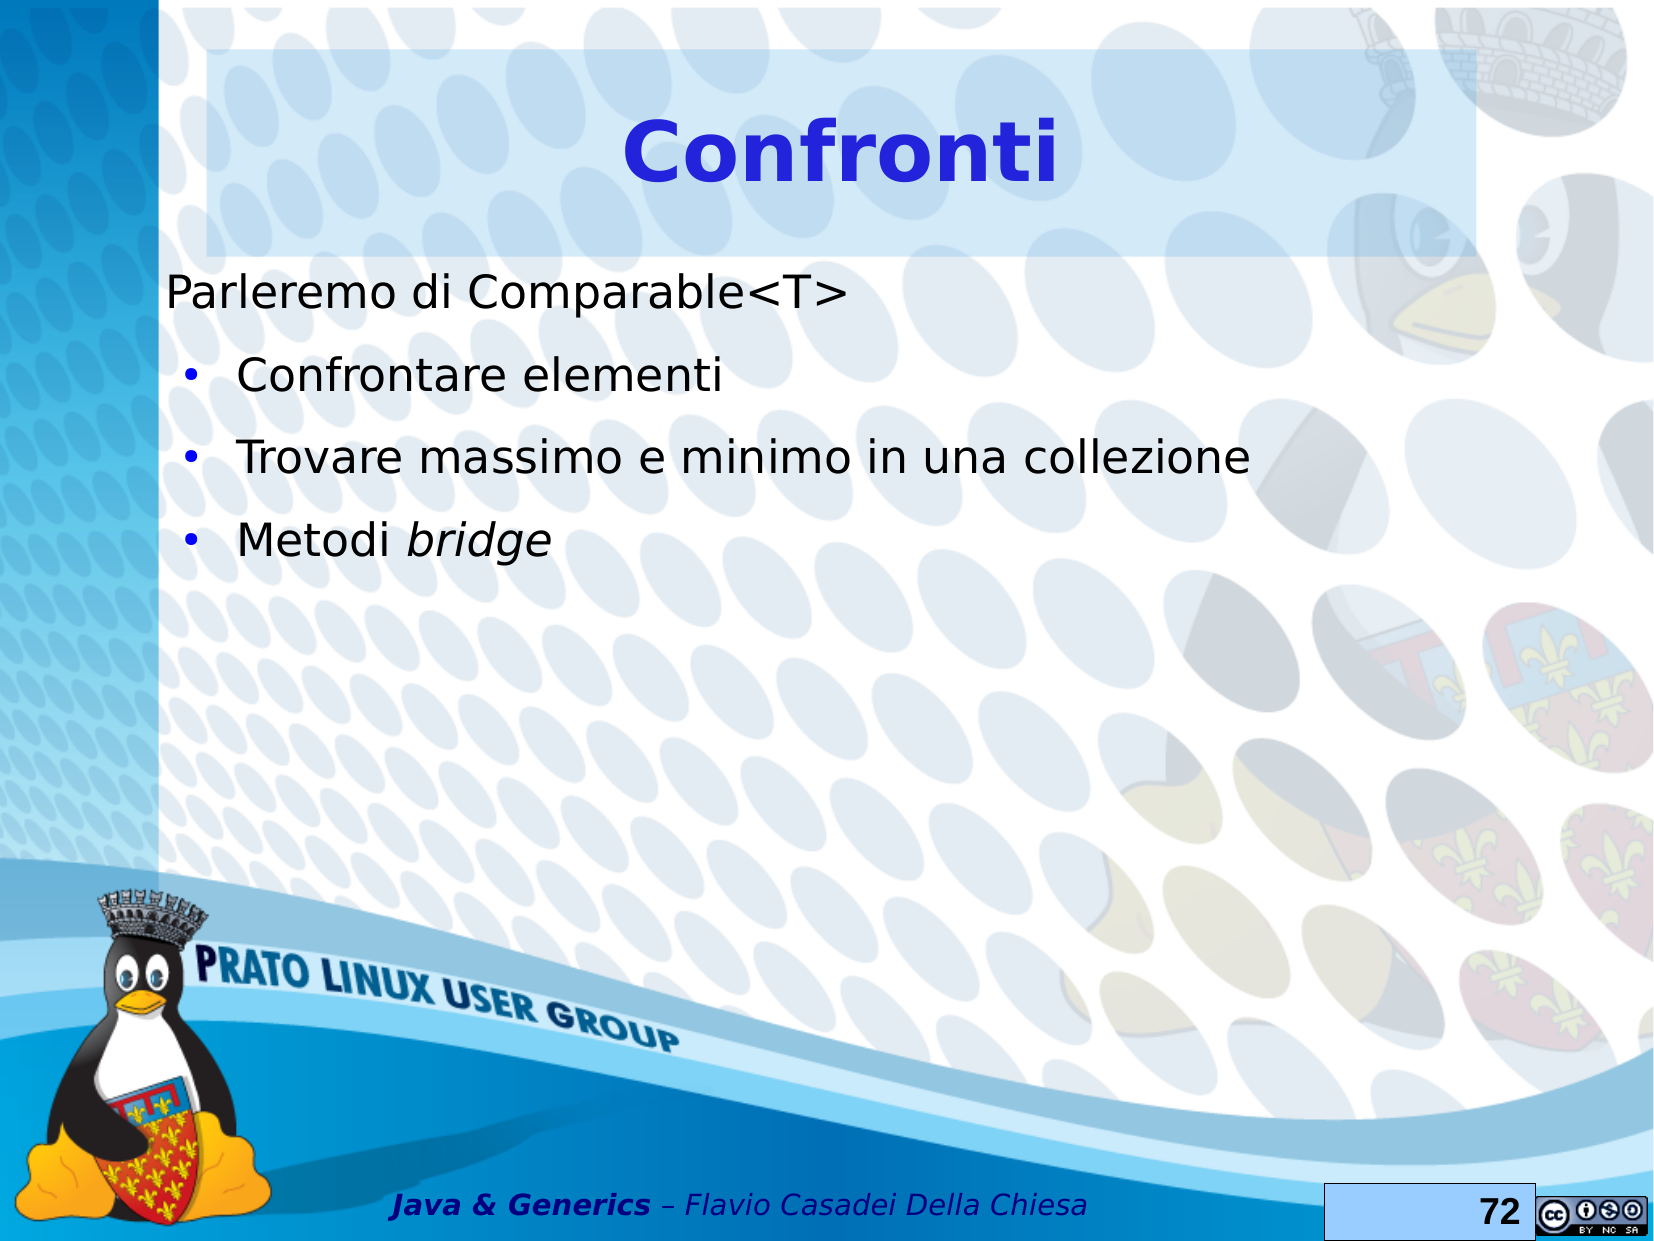

# Confronti
Parleremo di Comparable<T>
Confrontare elementi
Trovare massimo e minimo in una collezione
Metodi bridge